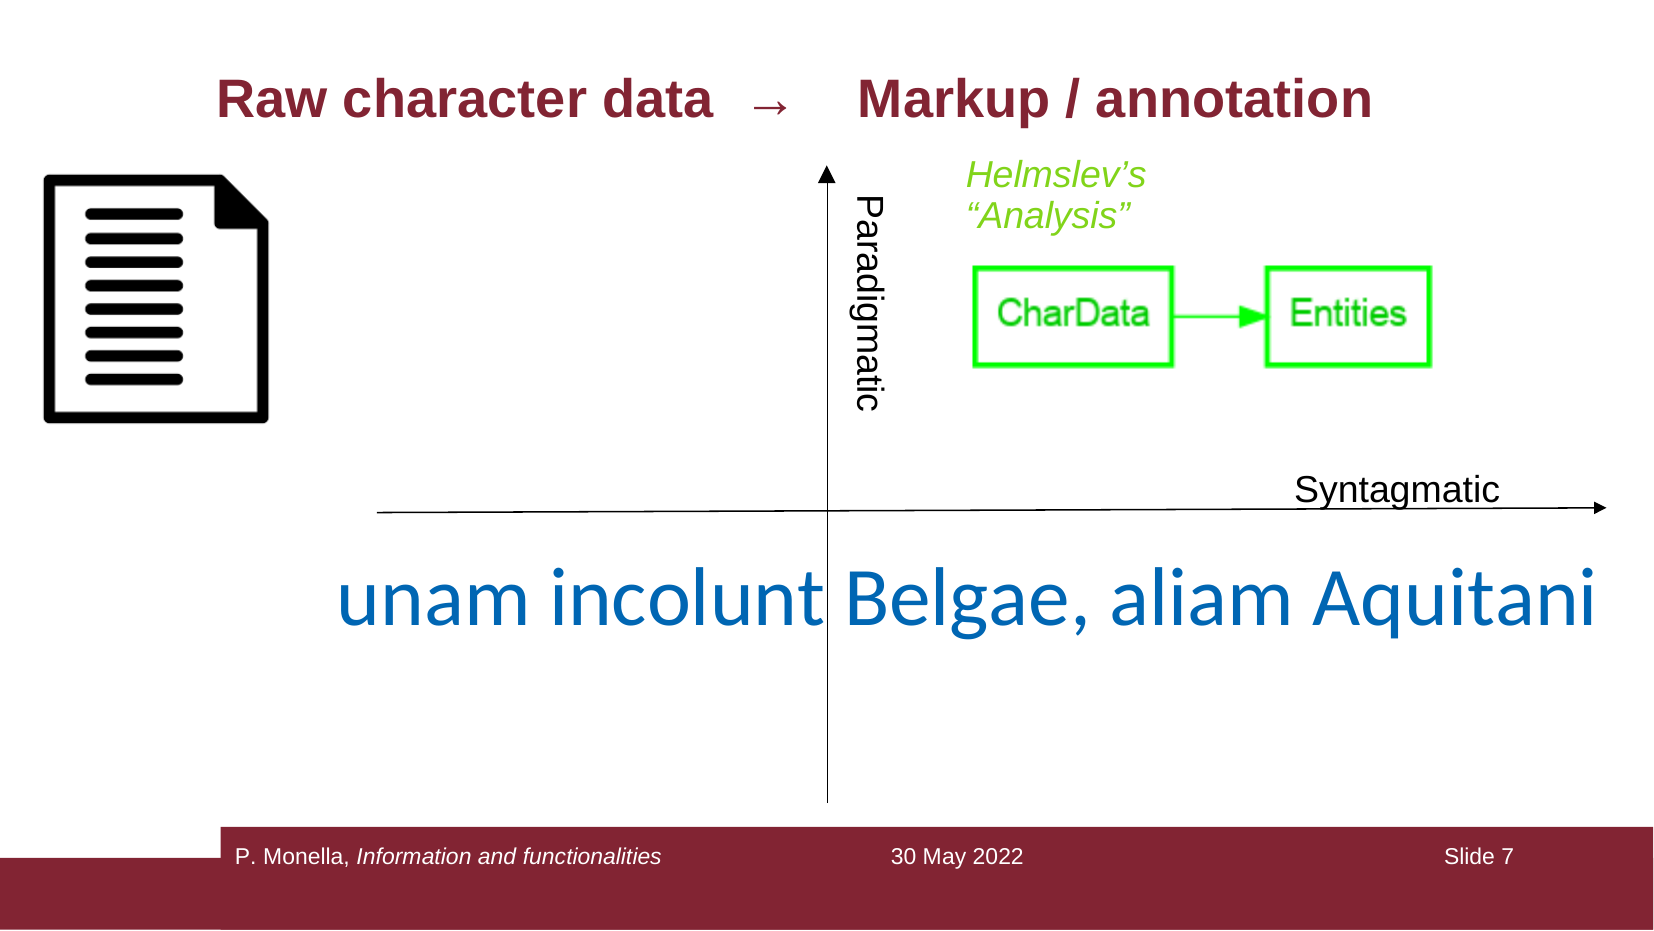

# Raw character data → Markup / annotation
Helmslev’s “Analysis”
 Paradigmatic
											Syntagmatic
unam incolunt Belgae, aliam Aquitani
Titolo Presentazione
7